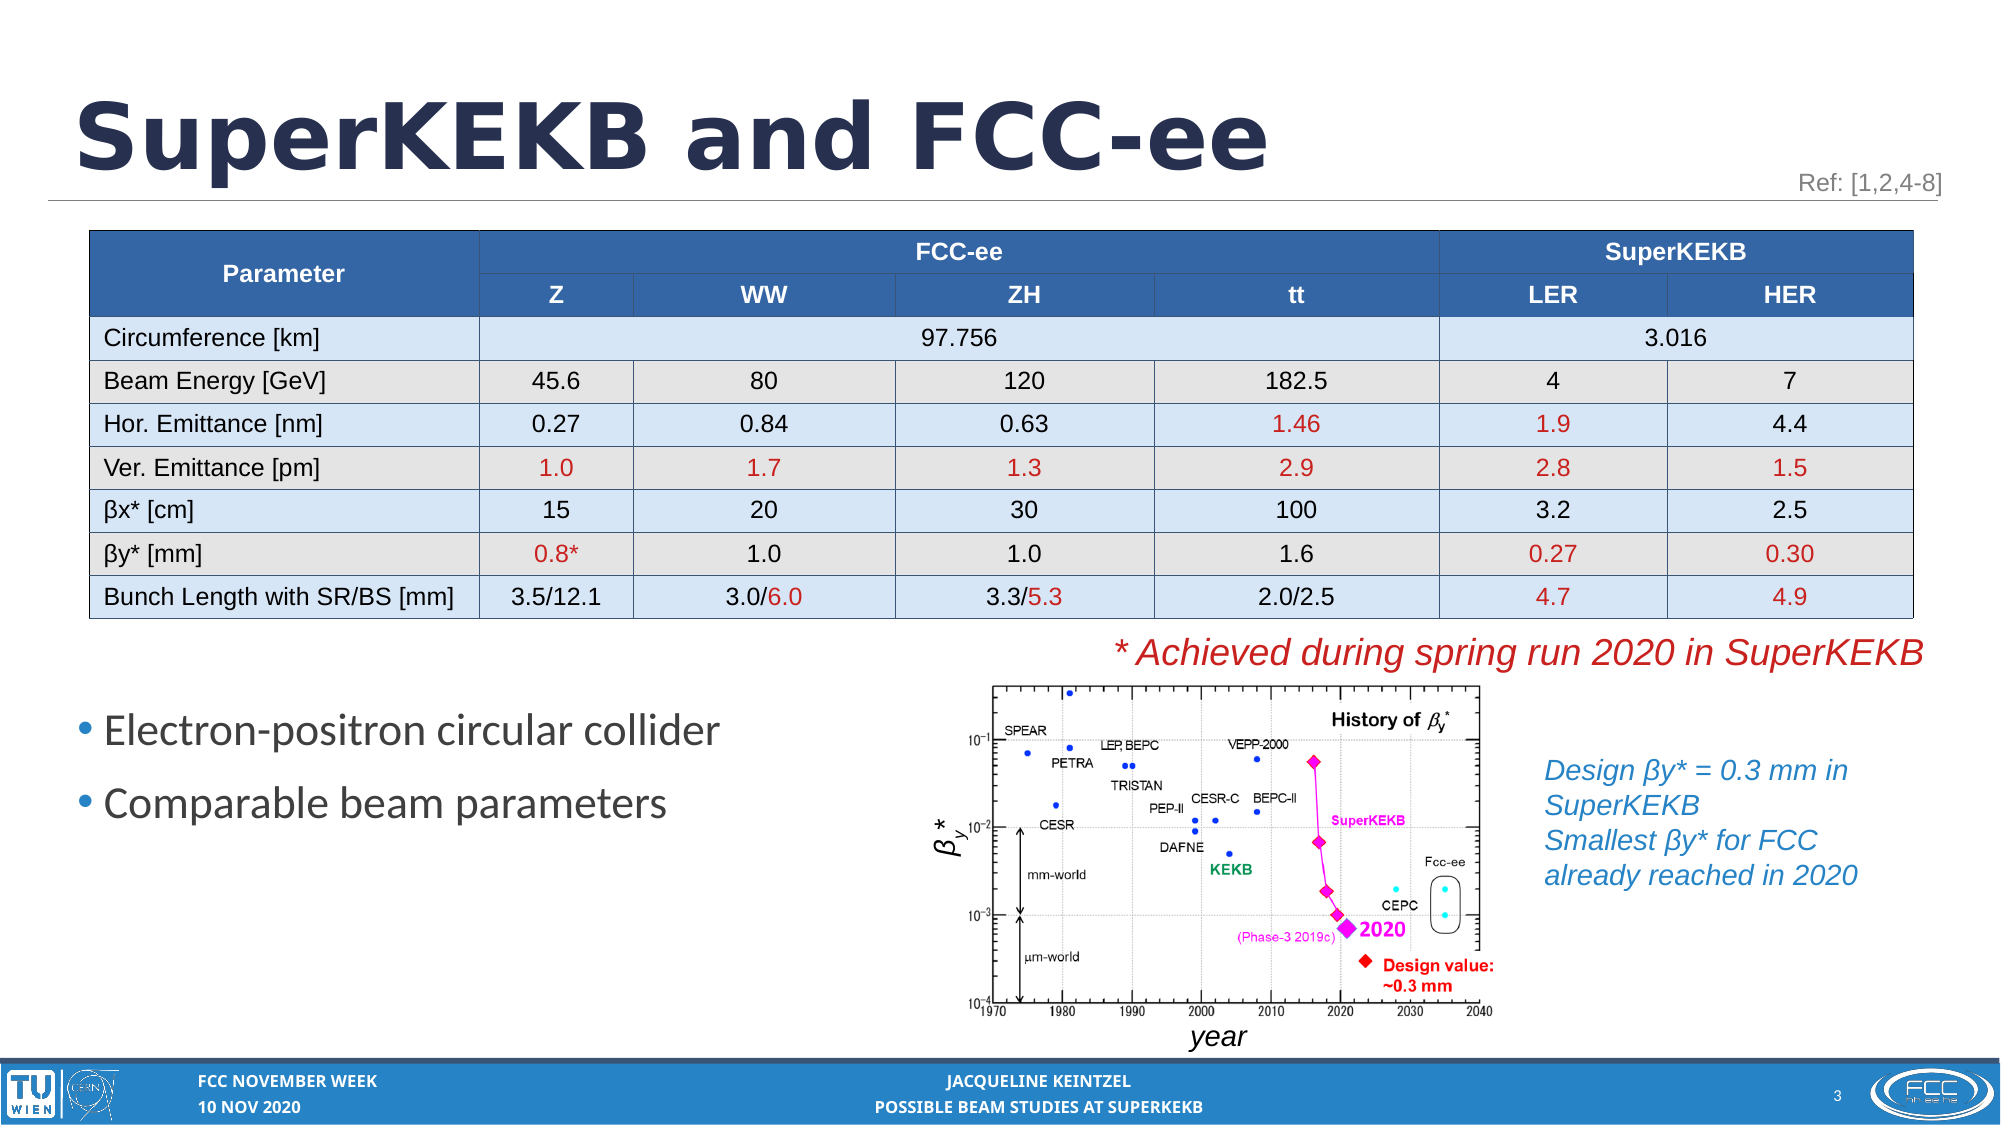

SuperKEKB and FCC-ee
Ref: [1,2,4-8]
| Parameter | FCC-ee | | | | SuperKEKB | |
| --- | --- | --- | --- | --- | --- | --- |
| | Z | WW | ZH | tt | LER | HER |
| Circumference [km] | 97.756 | | | | 3.016 | |
| Beam Energy [GeV] | 45.6 | 80 | 120 | 182.5 | 4 | 7 |
| Hor. Emittance [nm] | 0.27 | 0.84 | 0.63 | 1.46 | 1.9 | 4.4 |
| Ver. Emittance [pm] | 1.0 | 1.7 | 1.3 | 2.9 | 2.8 | 1.5 |
| βx\* [cm] | 15 | 20 | 30 | 100 | 3.2 | 2.5 |
| βy\* [mm] | 0.8\* | 1.0 | 1.0 | 1.6 | 0.27 | 0.30 |
| Bunch Length with SR/BS [mm] | 3.5/12.1 | 3.0/6.0 | 3.3/5.3 | 2.0/2.5 | 4.7 | 4.9 |
* Achieved during spring run 2020 in SuperKEKB
 Electron-positron circular collider
 Comparable beam parameters
Design βy* = 0.3 mm in SuperKEKB
Smallest βy* for FCC already reached in 2020
βy*
year